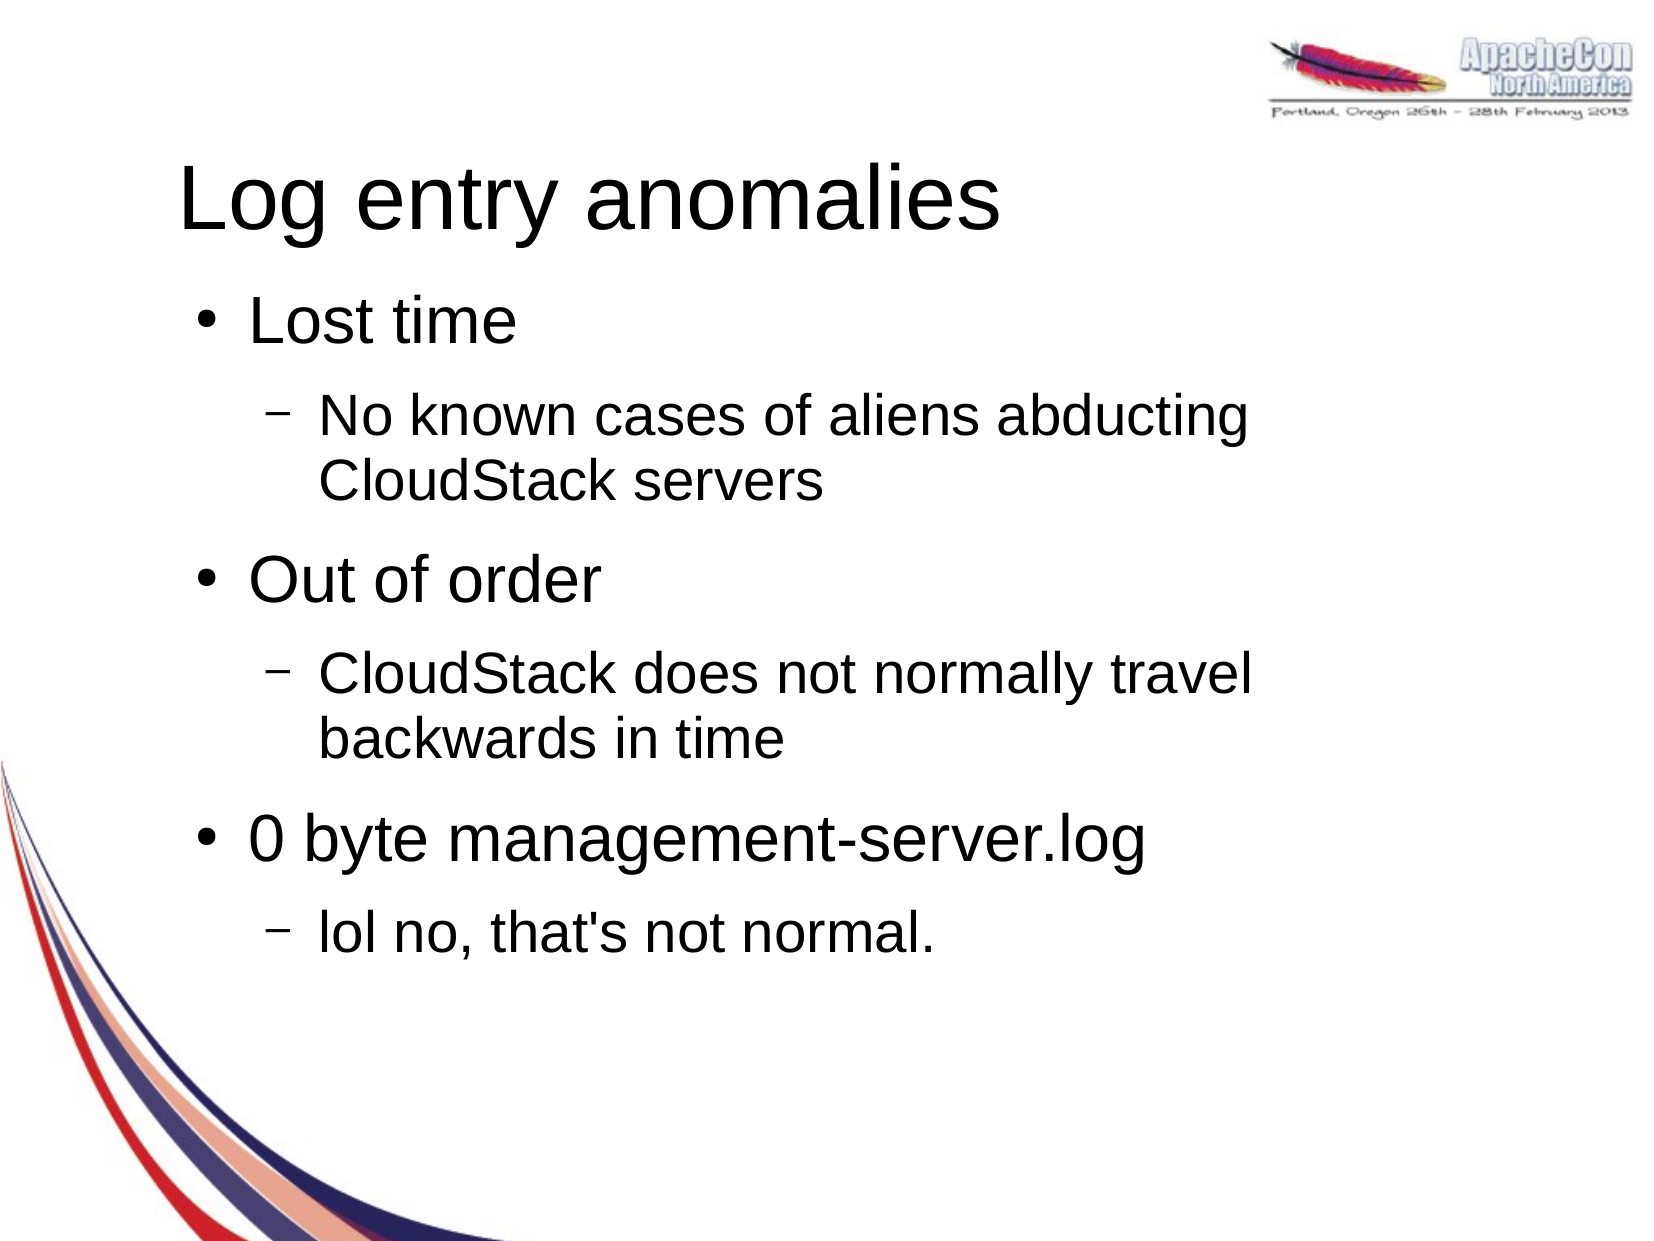

# Log entry anomalies
Lost time
No known cases of aliens abducting CloudStack servers
Out of order
CloudStack does not normally travel backwards in time
0 byte management-server.log
lol no, that's not normal.